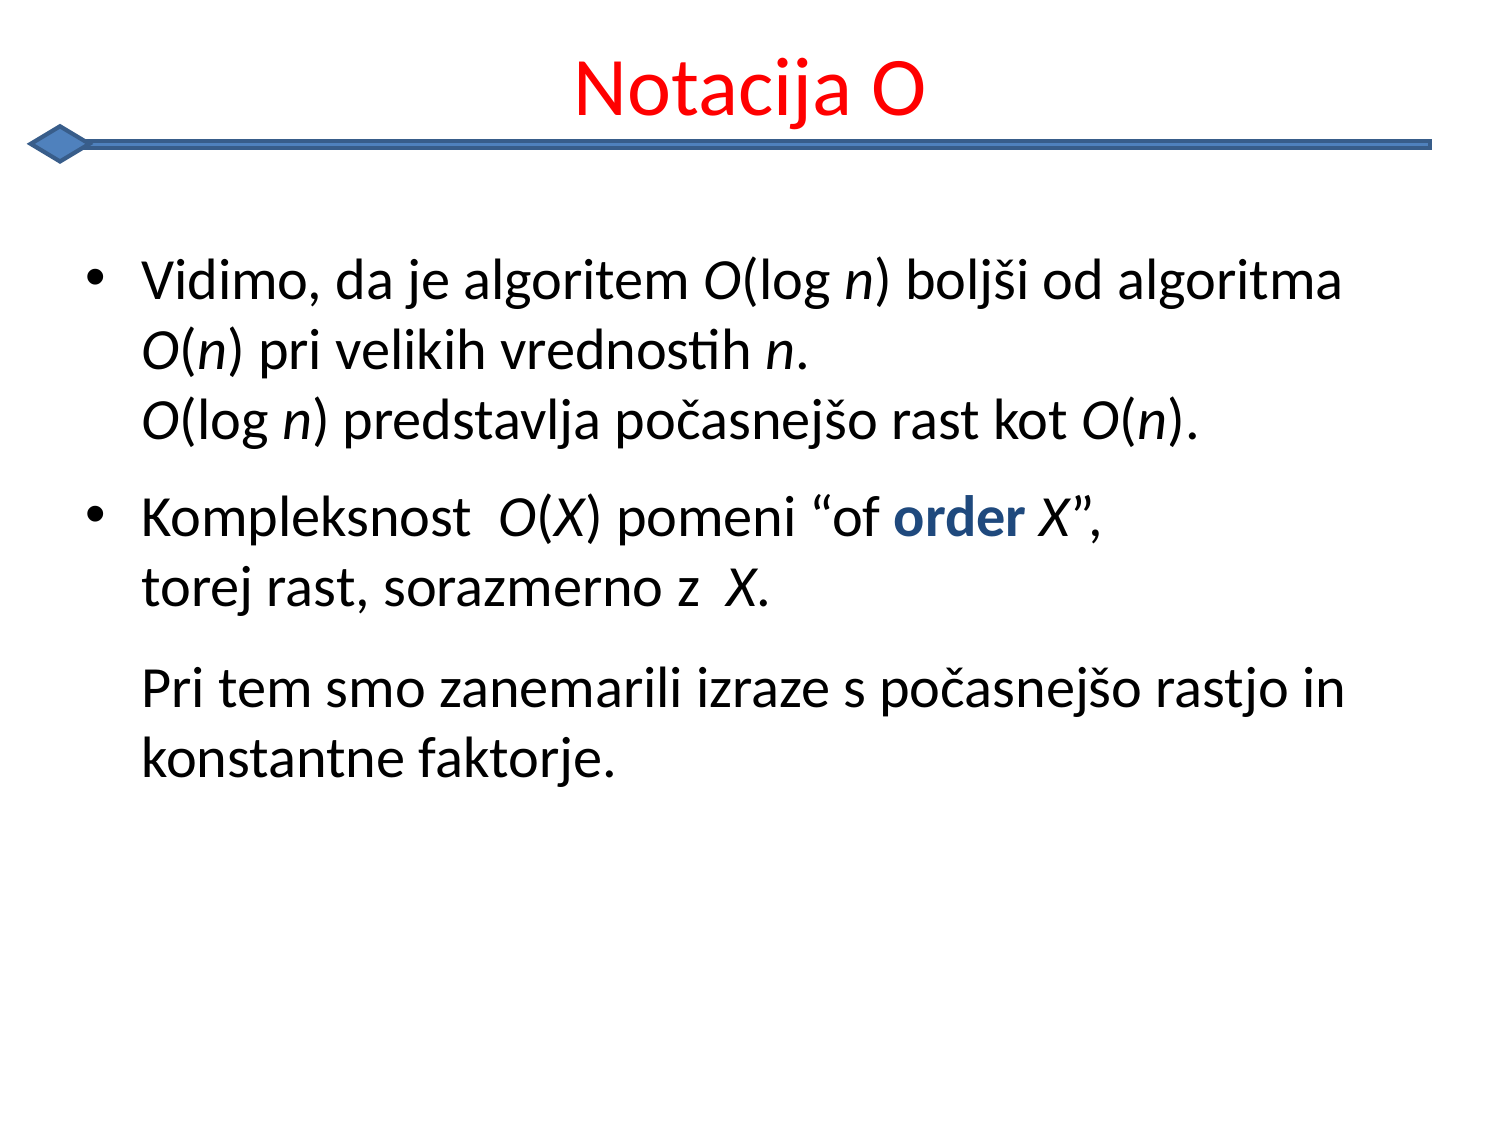

# Notacija O
Vidimo, da je algoritem O(log n) boljši od algoritma O(n) pri velikih vrednostih n.
O(log n) predstavlja počasnejšo rast kot O(n).
Kompleksnost O(X) pomeni “of order X”,
torej rast, sorazmerno z X.
	Pri tem smo zanemarili izraze s počasnejšo rastjo in konstantne faktorje.